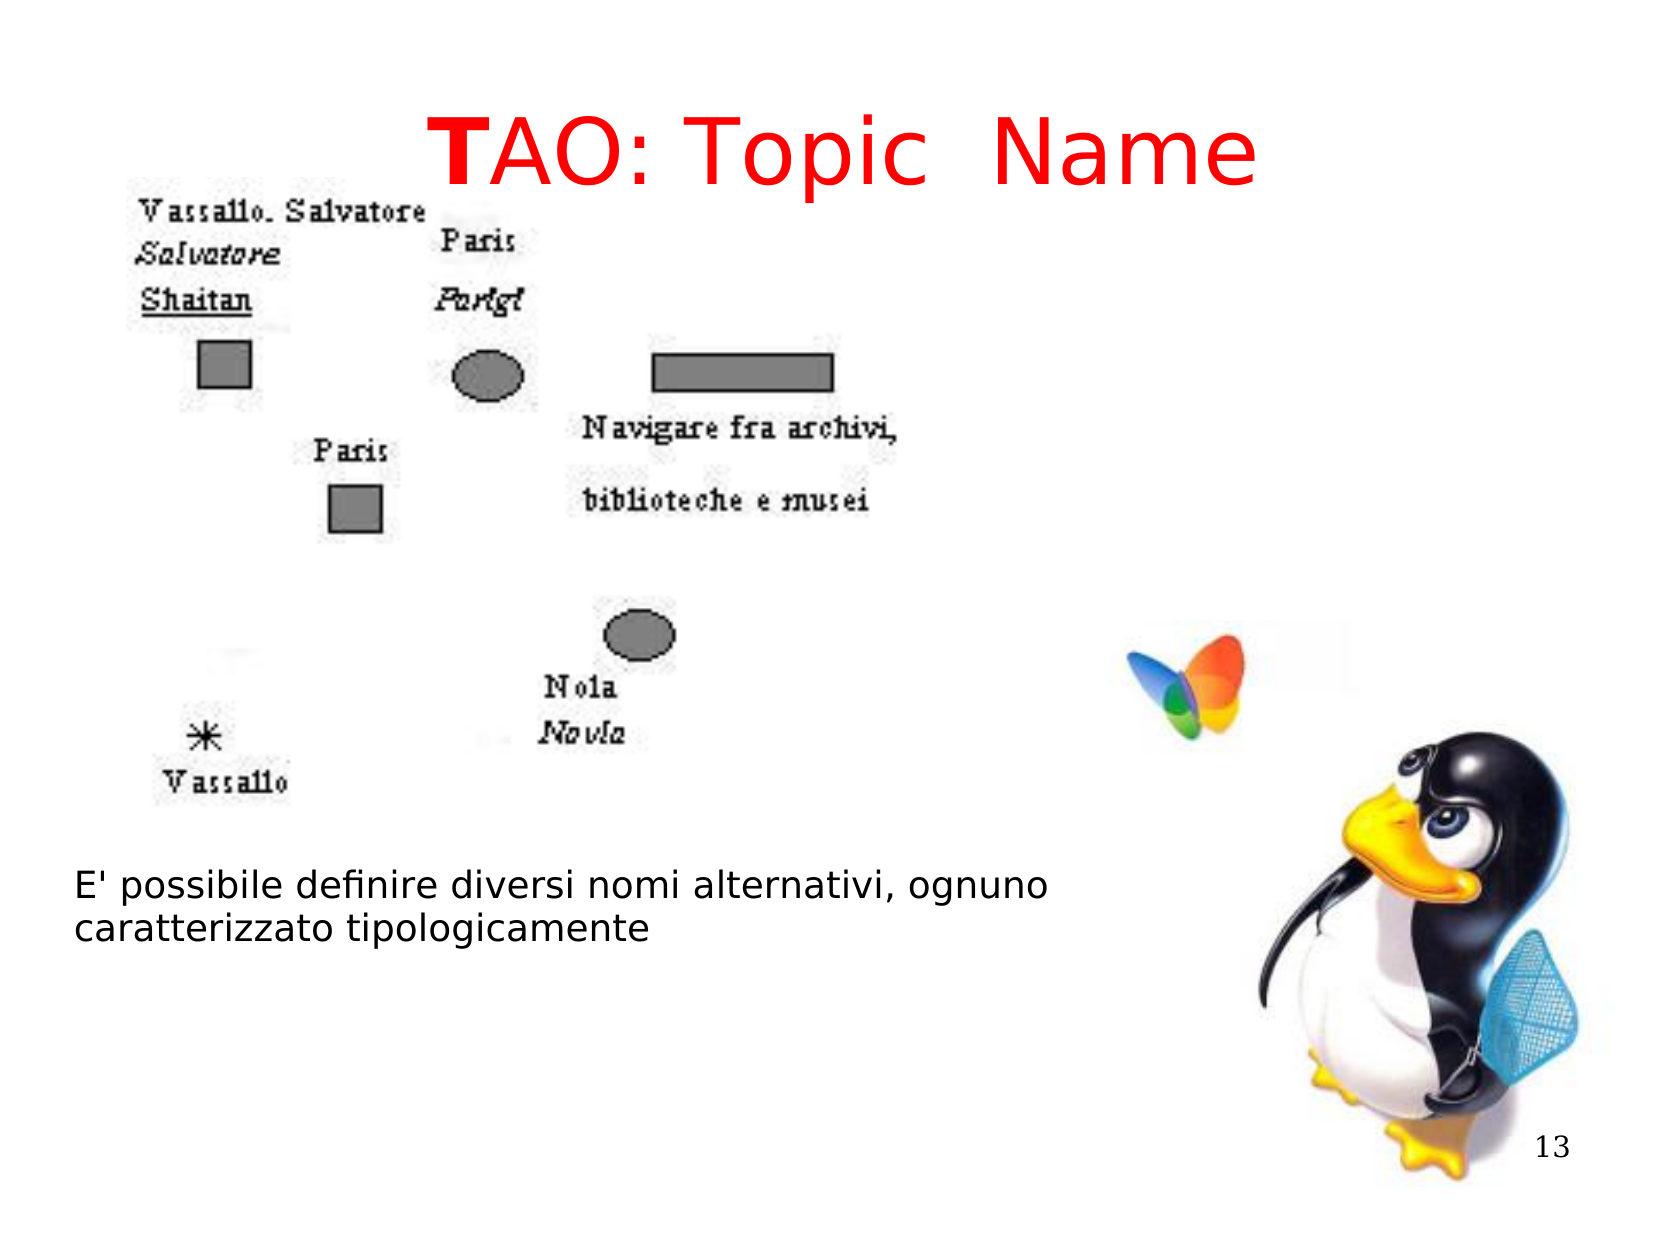

# TAO: Topic Name
E' possibile definire diversi nomi alternativi, ognuno caratterizzato tipologicamente
13